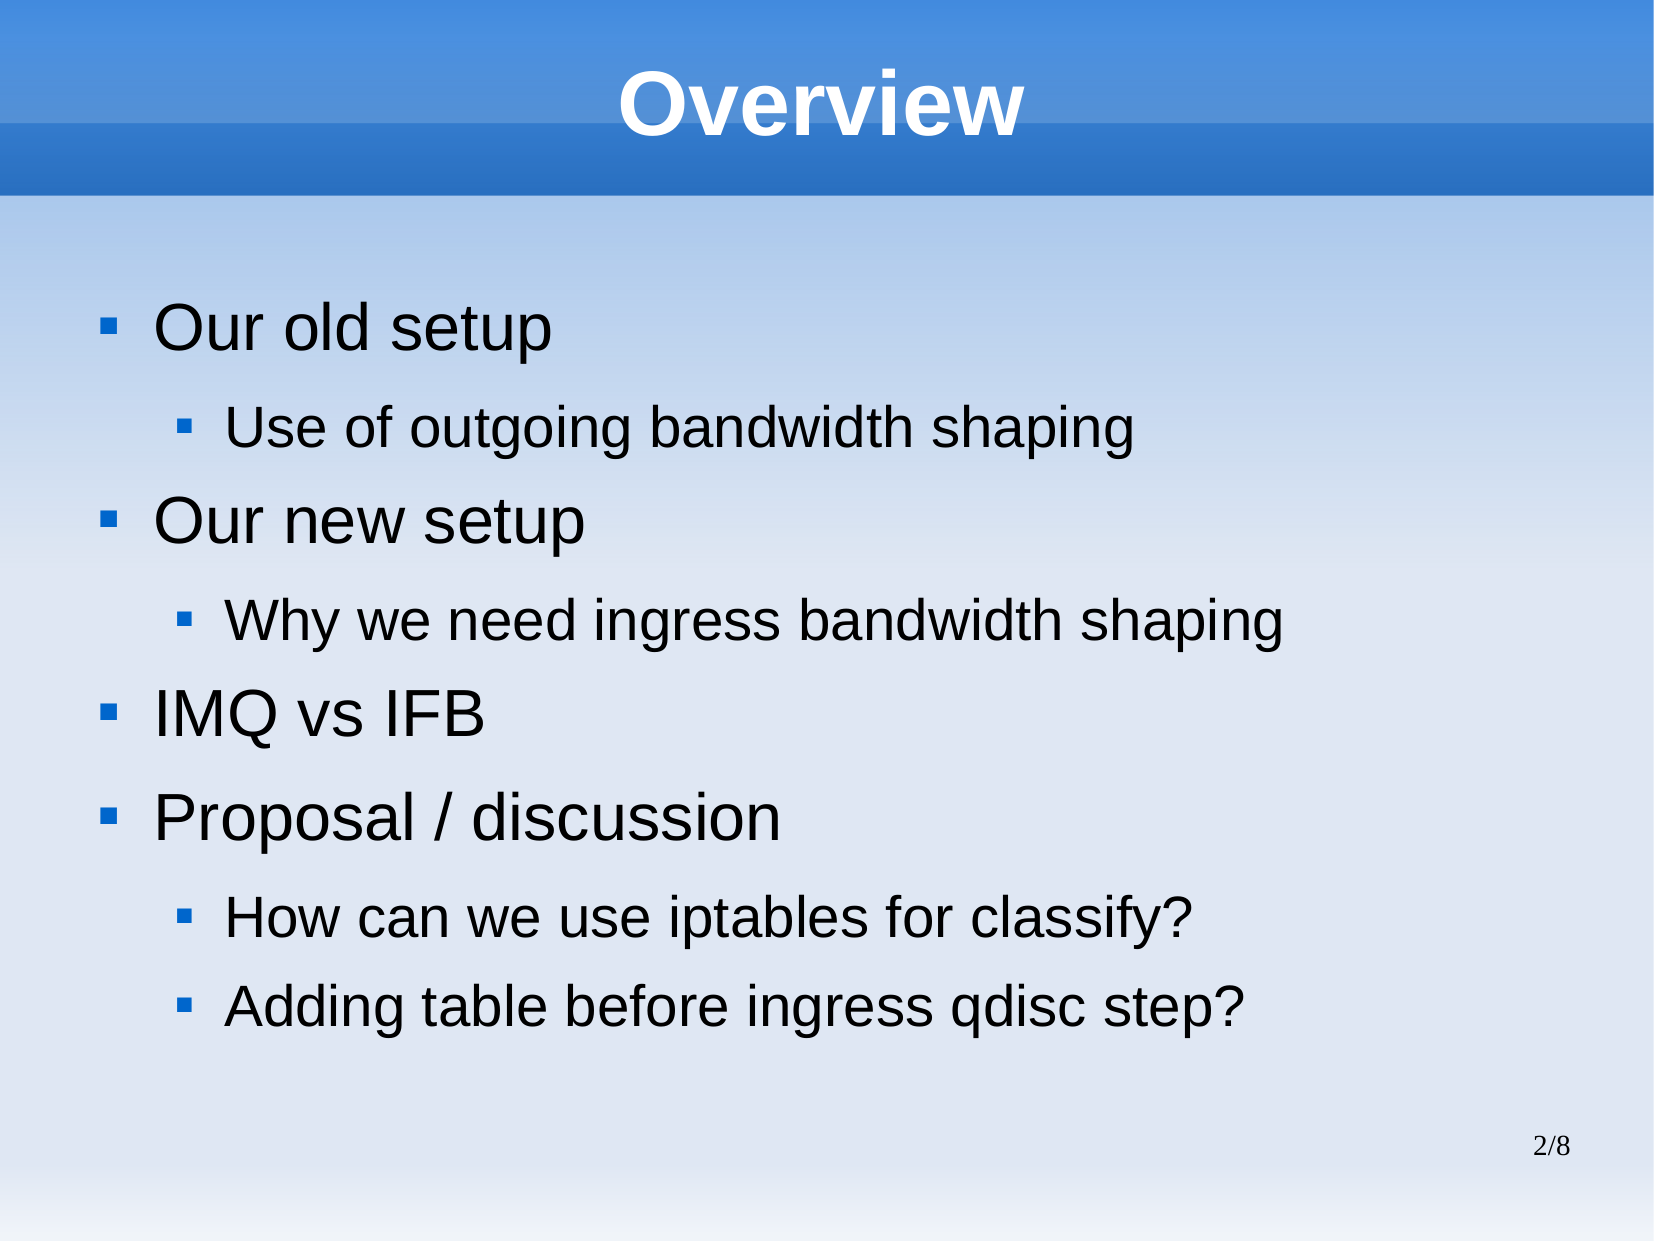

# Overview
Our old setup
Use of outgoing bandwidth shaping
Our new setup
Why we need ingress bandwidth shaping
IMQ vs IFB
Proposal / discussion
How can we use iptables for classify?
Adding table before ingress qdisc step?
2